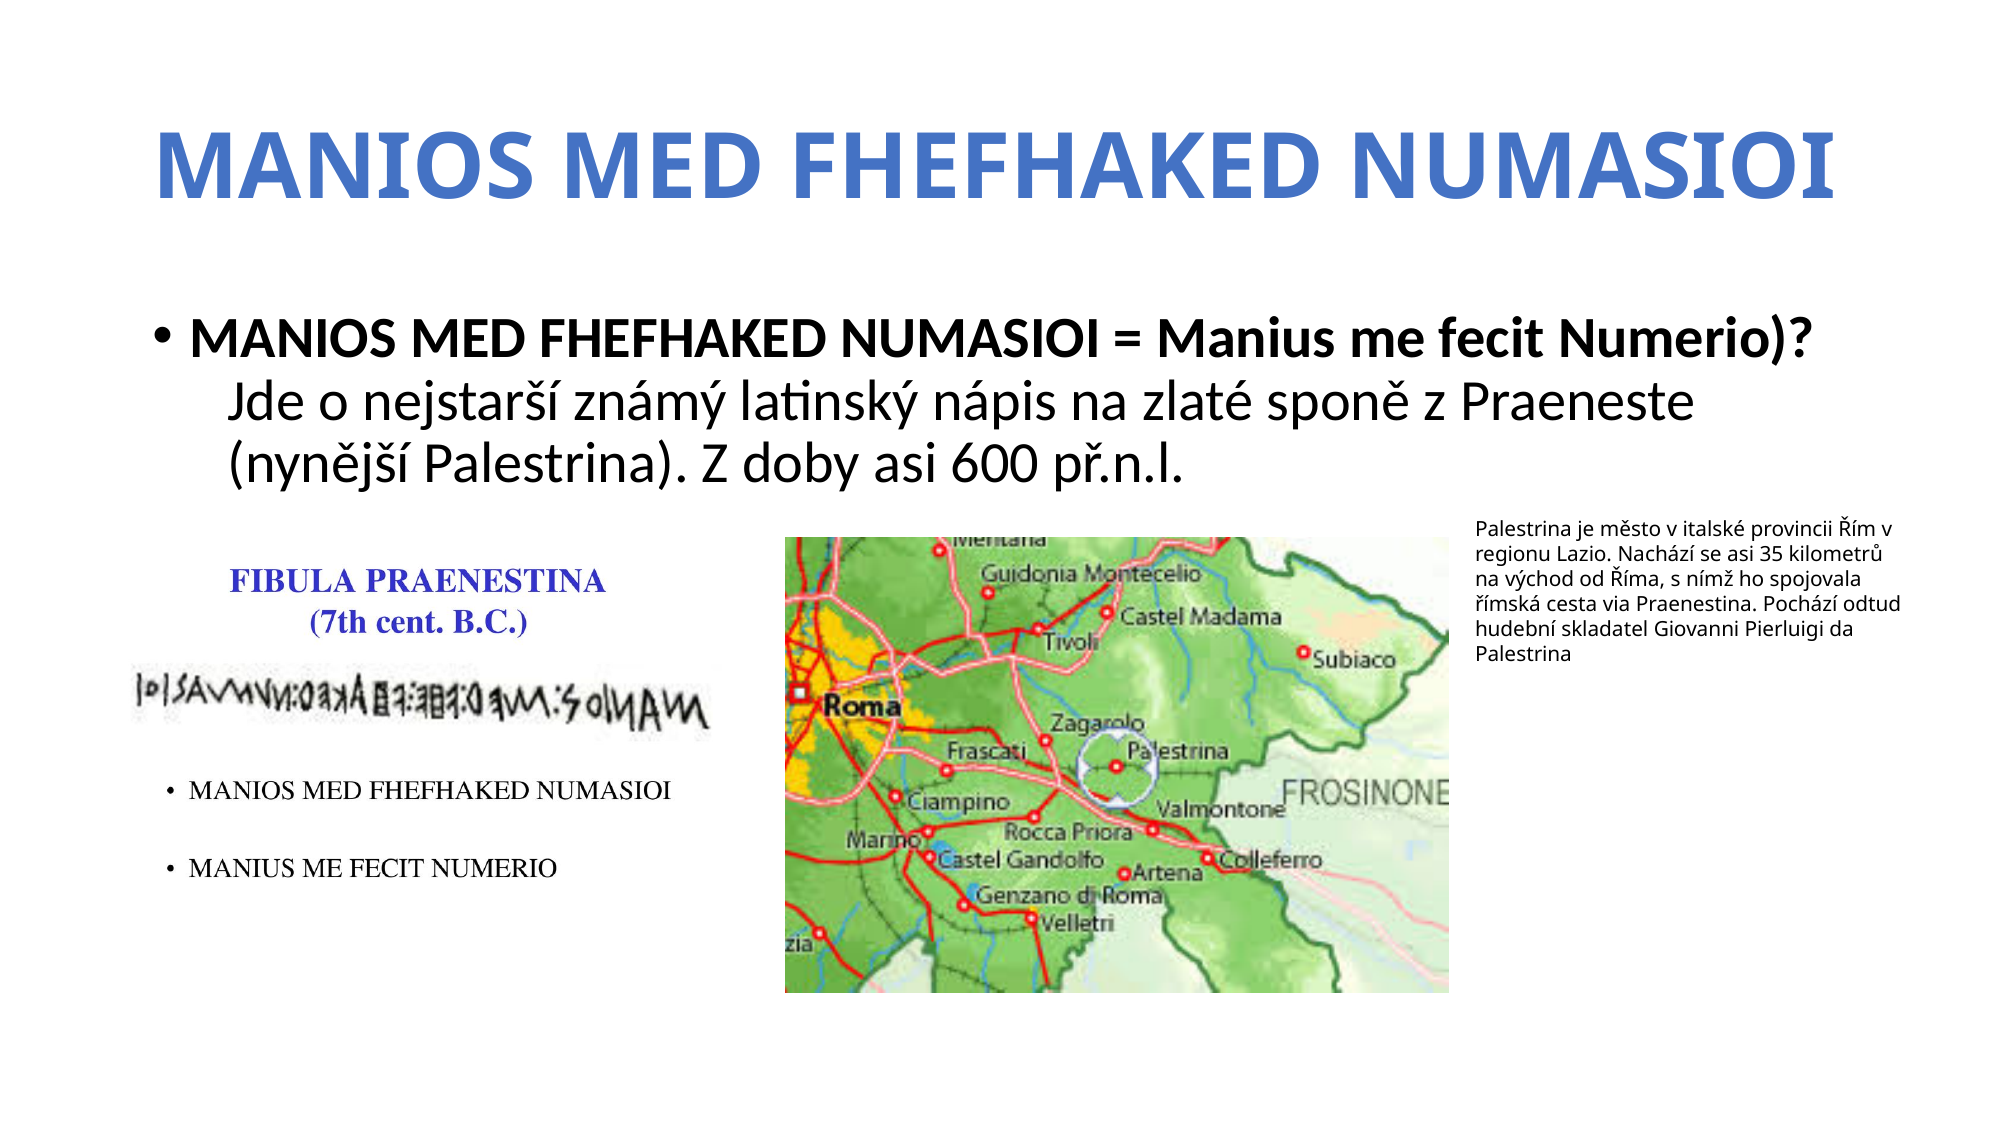

# MANIOS MED FHEFHAKED NUMASIOI
MANIOS MED FHEFHAKED NUMASIOI = Manius me fecit Numerio)? Jde o nejstarší známý latinský nápis na zlaté sponě z Praeneste (nynější Palestrina). Z doby asi 600 př.n.l.
Palestrina je město v italské provincii Řím v regionu Lazio. Nachází se asi 35 kilometrů na východ od Říma, s nímž ho spojovala římská cesta via Praenestina. Pochází odtud hudební skladatel Giovanni Pierluigi da Palestrina